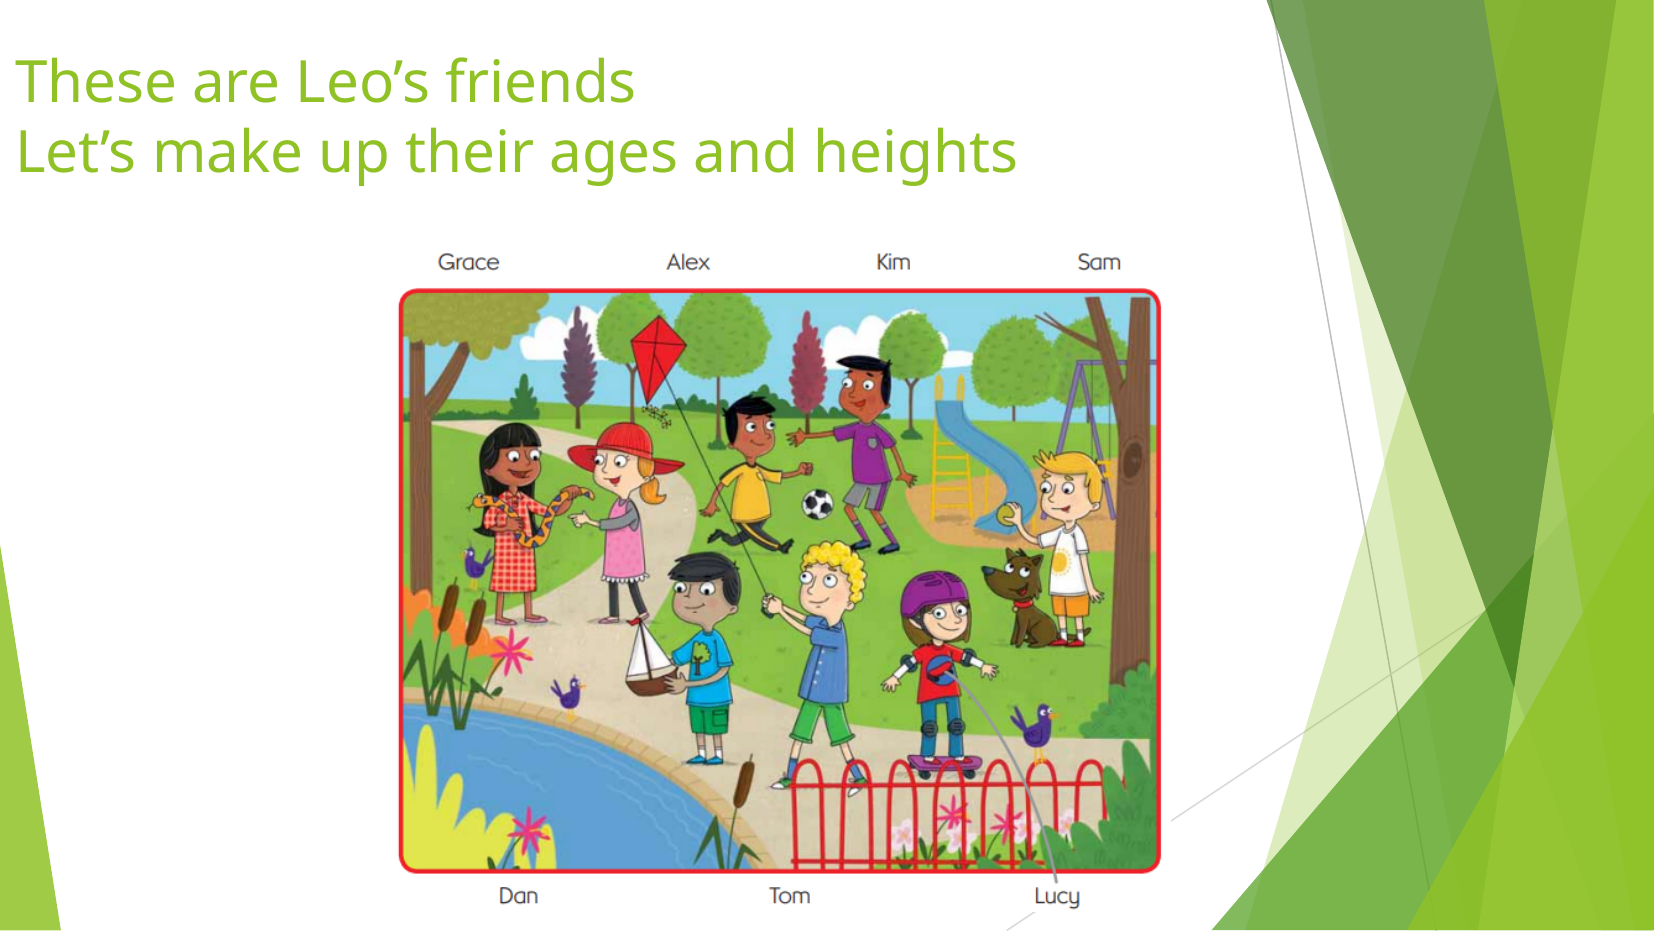

# These are Leo’s friends Let’s make up their ages and heights